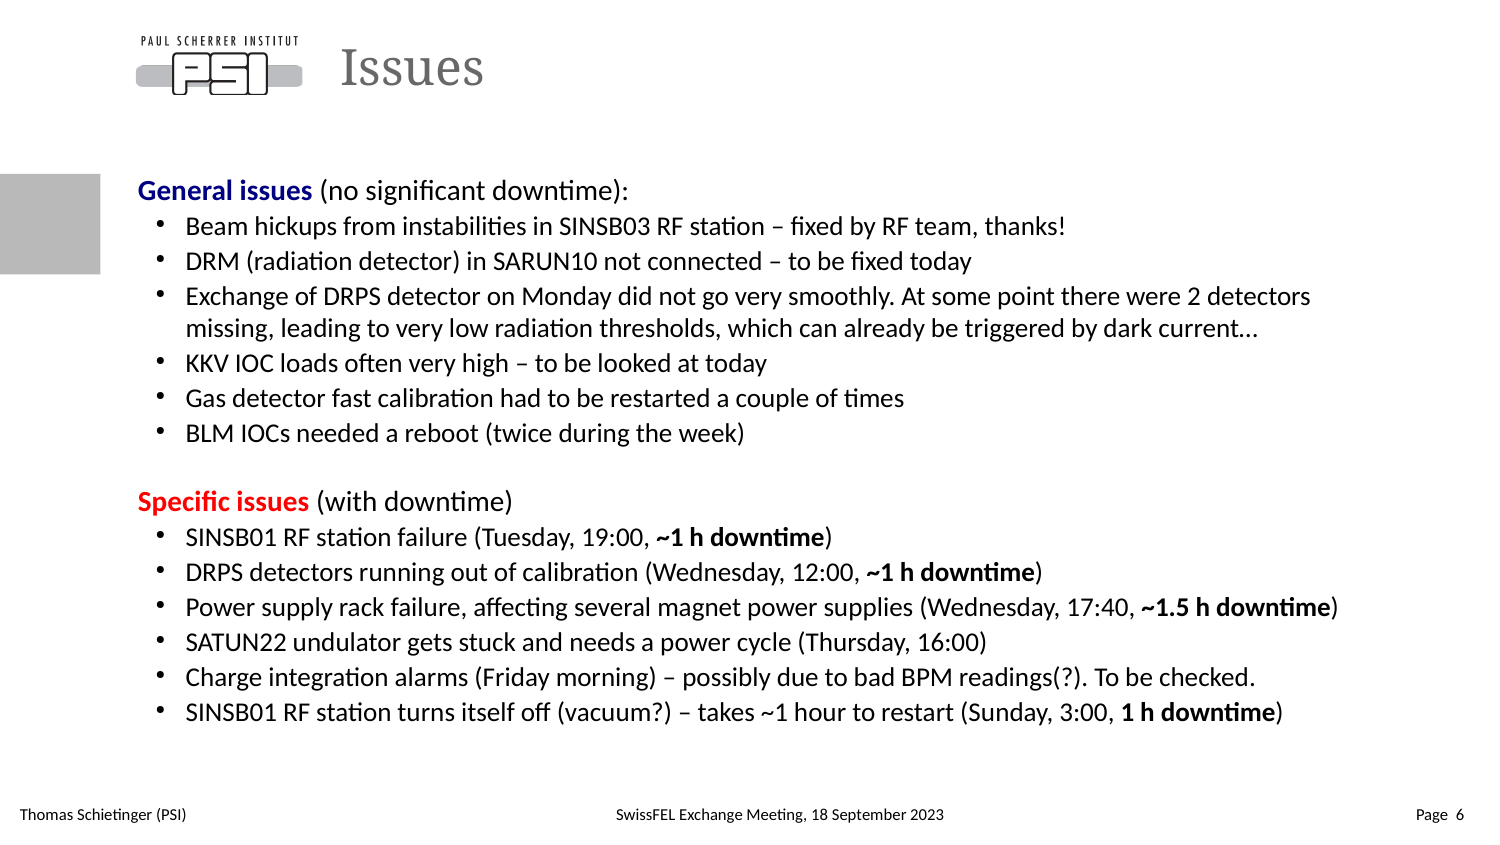

# Issues
General issues (no significant downtime):
Beam hickups from instabilities in SINSB03 RF station – fixed by RF team, thanks!
DRM (radiation detector) in SARUN10 not connected – to be fixed today
Exchange of DRPS detector on Monday did not go very smoothly. At some point there were 2 detectors missing, leading to very low radiation thresholds, which can already be triggered by dark current…
KKV IOC loads often very high – to be looked at today
Gas detector fast calibration had to be restarted a couple of times
BLM IOCs needed a reboot (twice during the week)
Specific issues (with downtime)
SINSB01 RF station failure (Tuesday, 19:00, ~1 h downtime)
DRPS detectors running out of calibration (Wednesday, 12:00, ~1 h downtime)
Power supply rack failure, affecting several magnet power supplies (Wednesday, 17:40, ~1.5 h downtime)
SATUN22 undulator gets stuck and needs a power cycle (Thursday, 16:00)
Charge integration alarms (Friday morning) – possibly due to bad BPM readings(?). To be checked.
SINSB01 RF station turns itself off (vacuum?) – takes ~1 hour to restart (Sunday, 3:00, 1 h downtime)